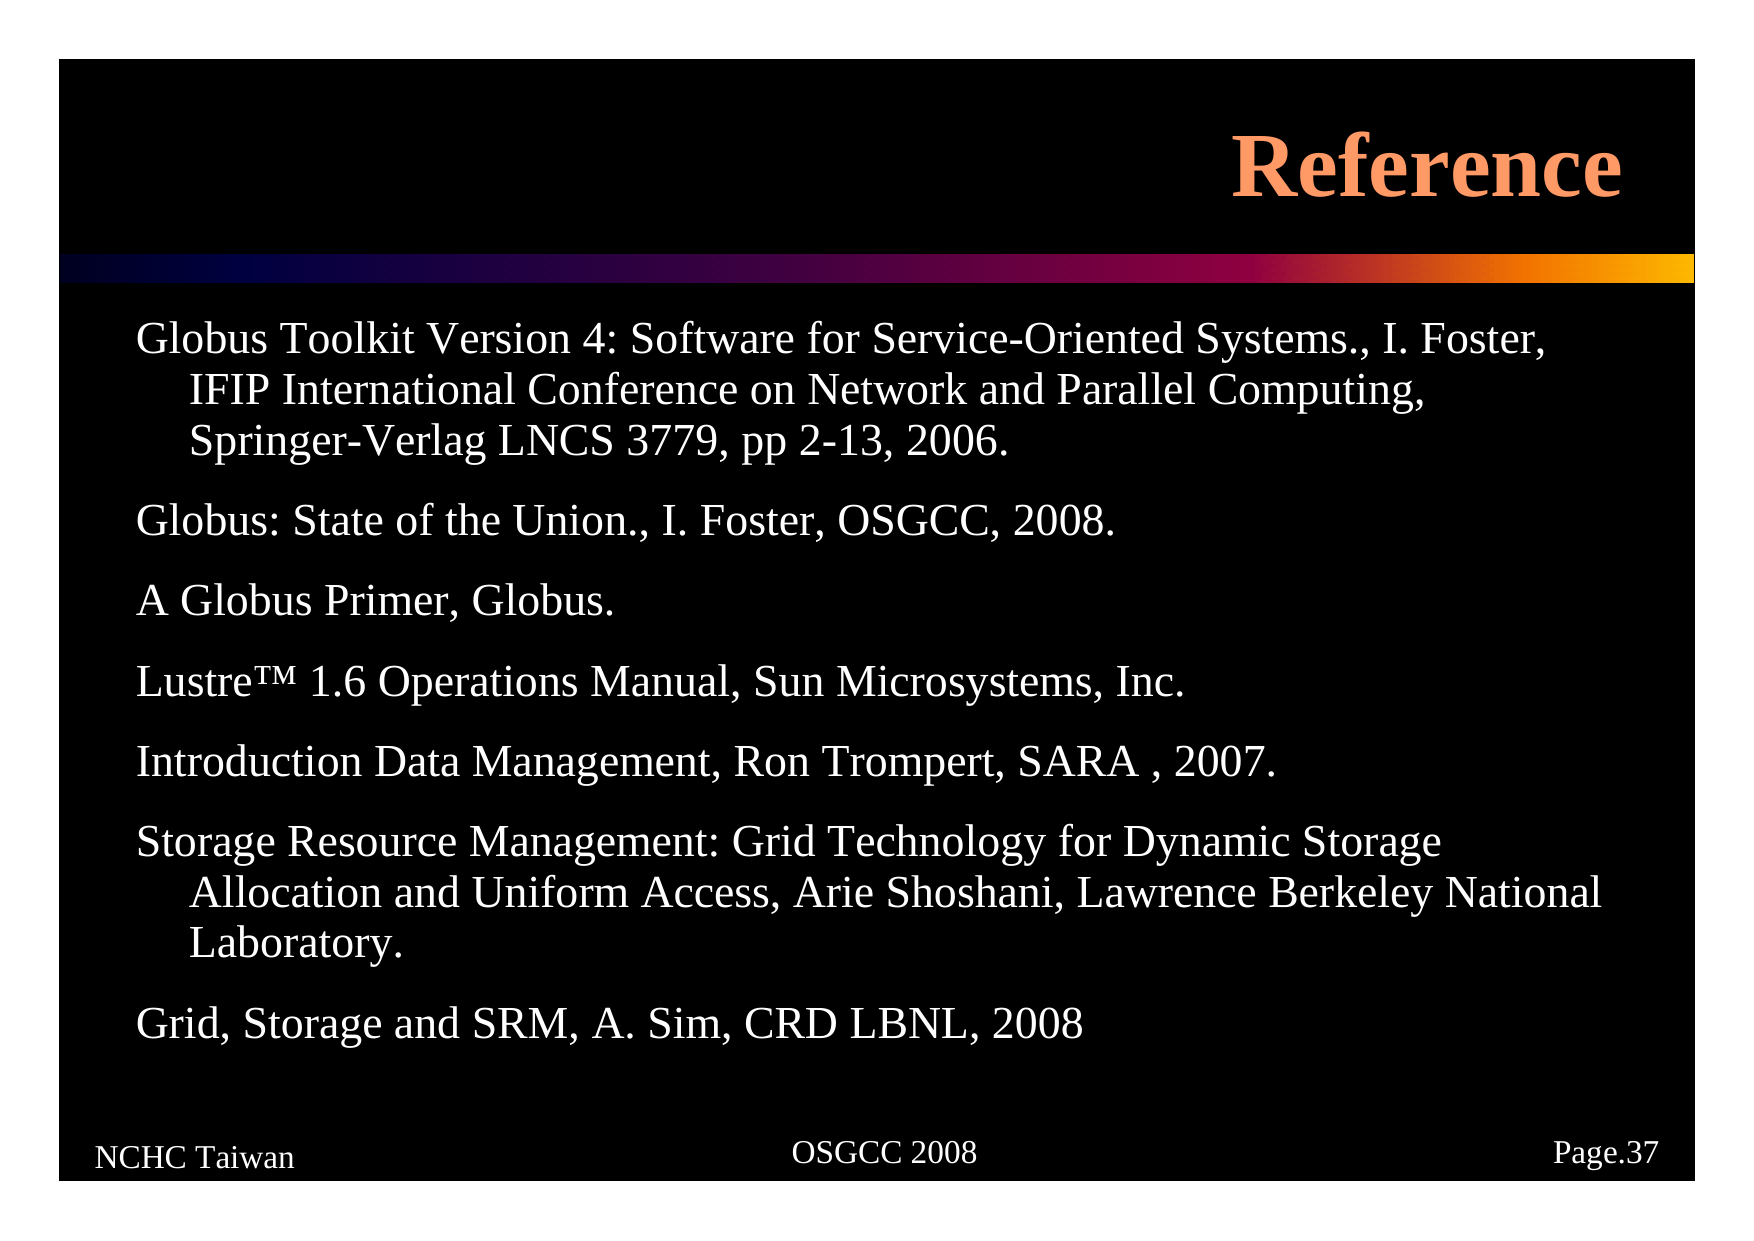

# Reference
Globus Toolkit Version 4: Software for Service-Oriented Systems., I. Foster, IFIP International Conference on Network and Parallel Computing, Springer-Verlag LNCS 3779, pp 2-13, 2006.
Globus: State of the Union., I. Foster, OSGCC, 2008.
A Globus Primer, Globus.
Lustre™ 1.6 Operations Manual, Sun Microsystems, Inc.
Introduction Data Management, Ron Trompert, SARA , 2007.
Storage Resource Management: Grid Technology for Dynamic Storage Allocation and Uniform Access, Arie Shoshani, Lawrence Berkeley National Laboratory.
Grid, Storage and SRM, A. Sim, CRD LBNL, 2008